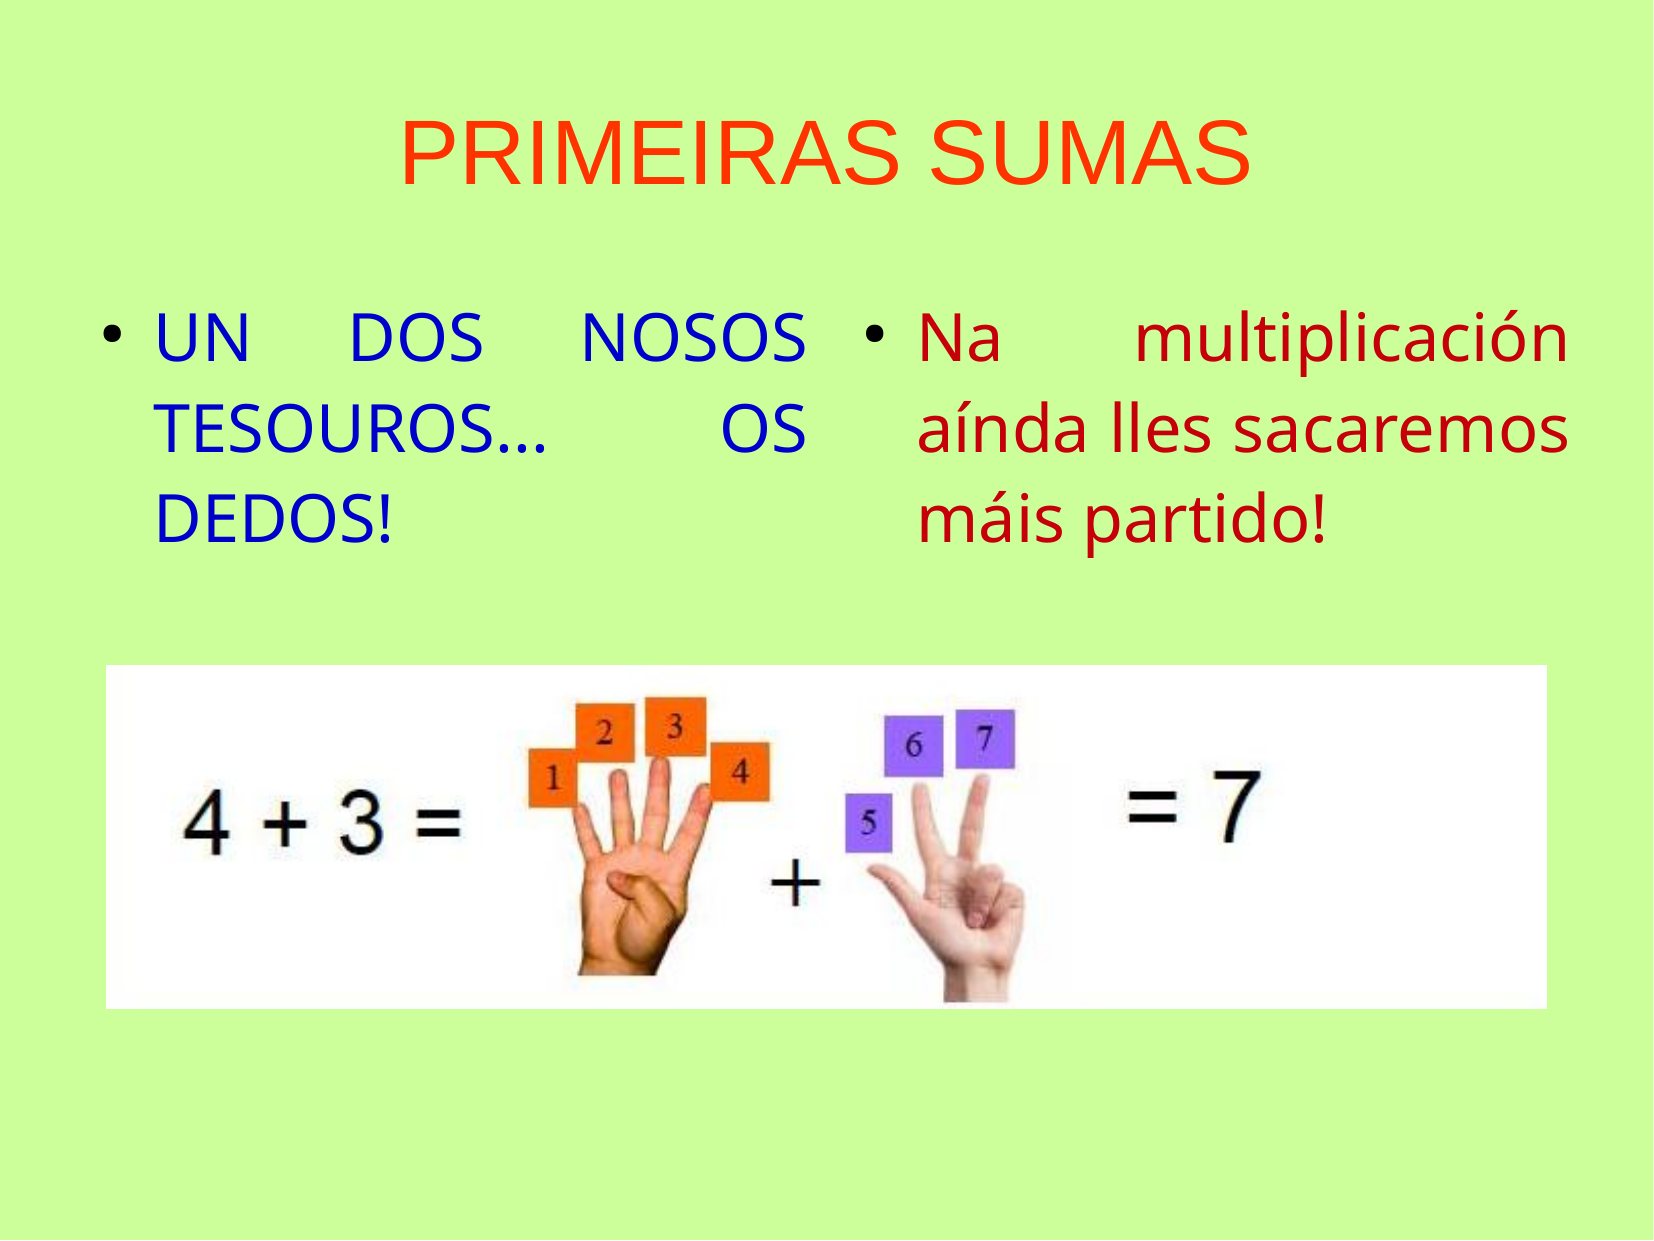

# PRIMEIRAS SUMAS
UN DOS NOSOS TESOUROS... OS DEDOS!
Na multiplicación aínda lles sacaremos máis partido!